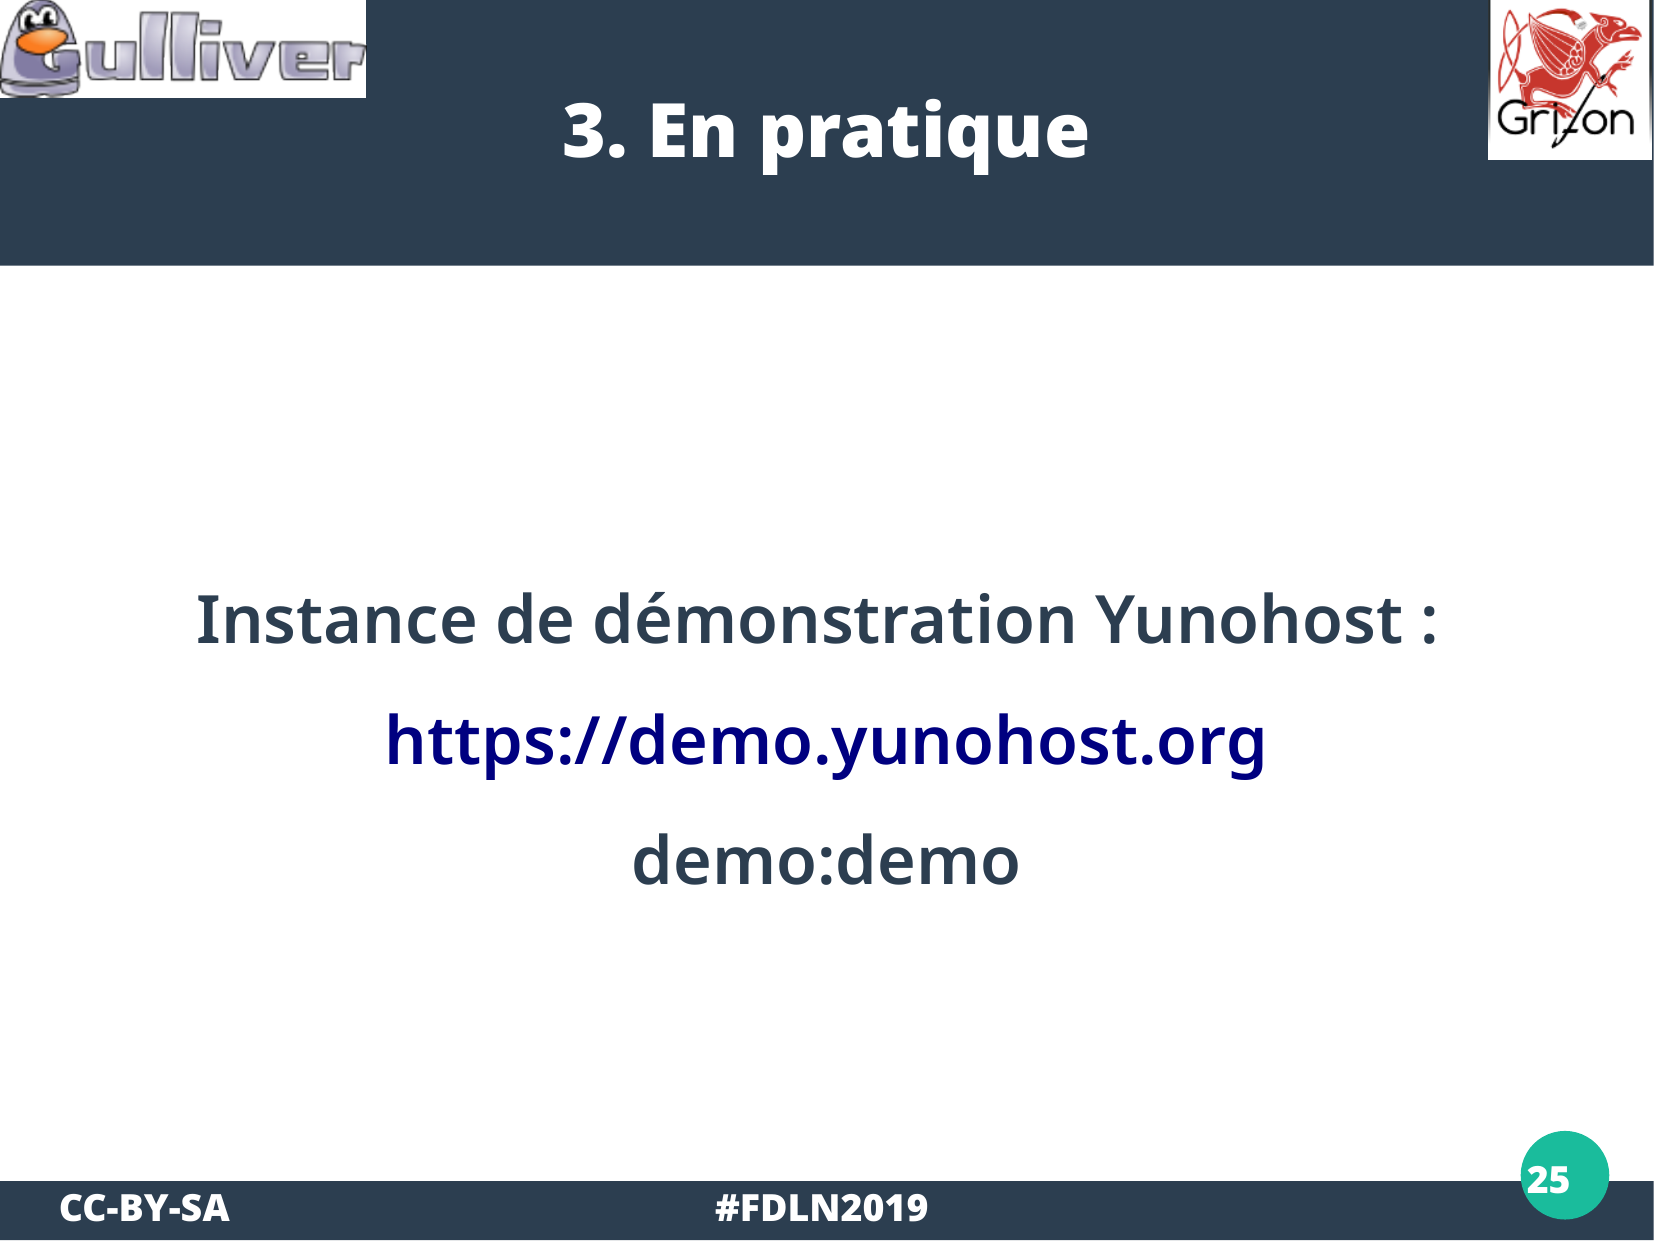

# 3. En pratique
Instance de démonstration Yunohost :
https://demo.yunohost.org
demo:demo
25